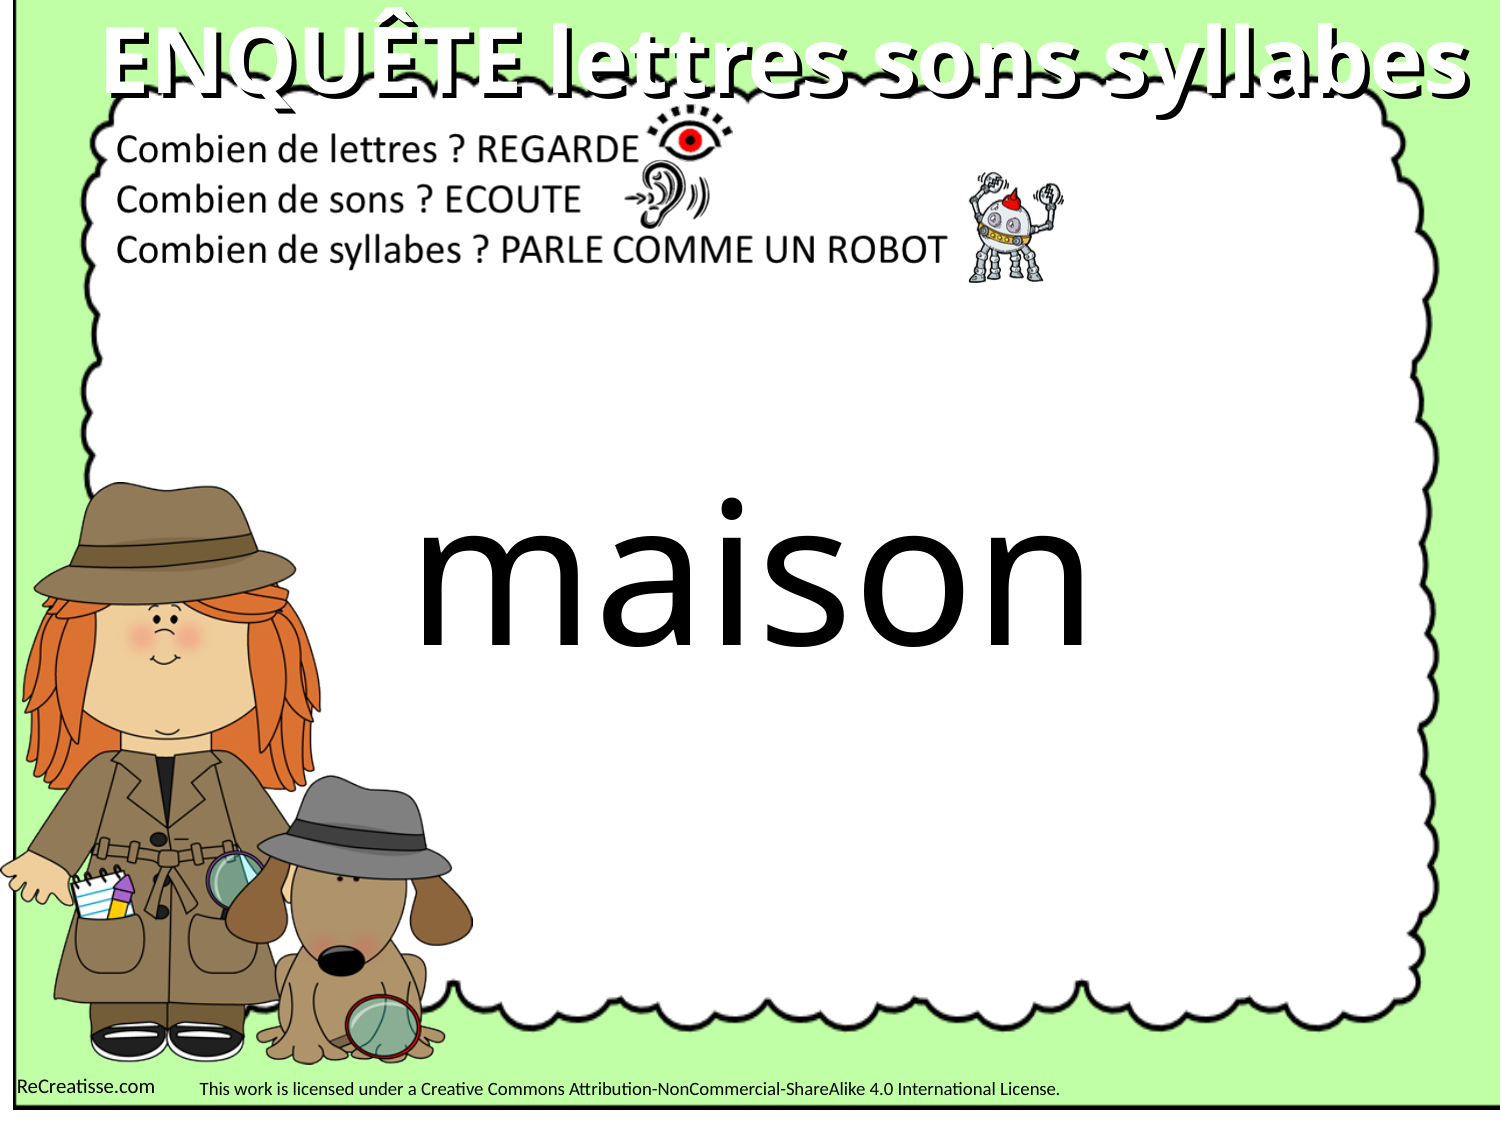

ENQUÊTE lettres sons syllabes
maison
ReCreatisse.com
This work is licensed under a Creative Commons Attribution-NonCommercial-ShareAlike 4.0 International License.